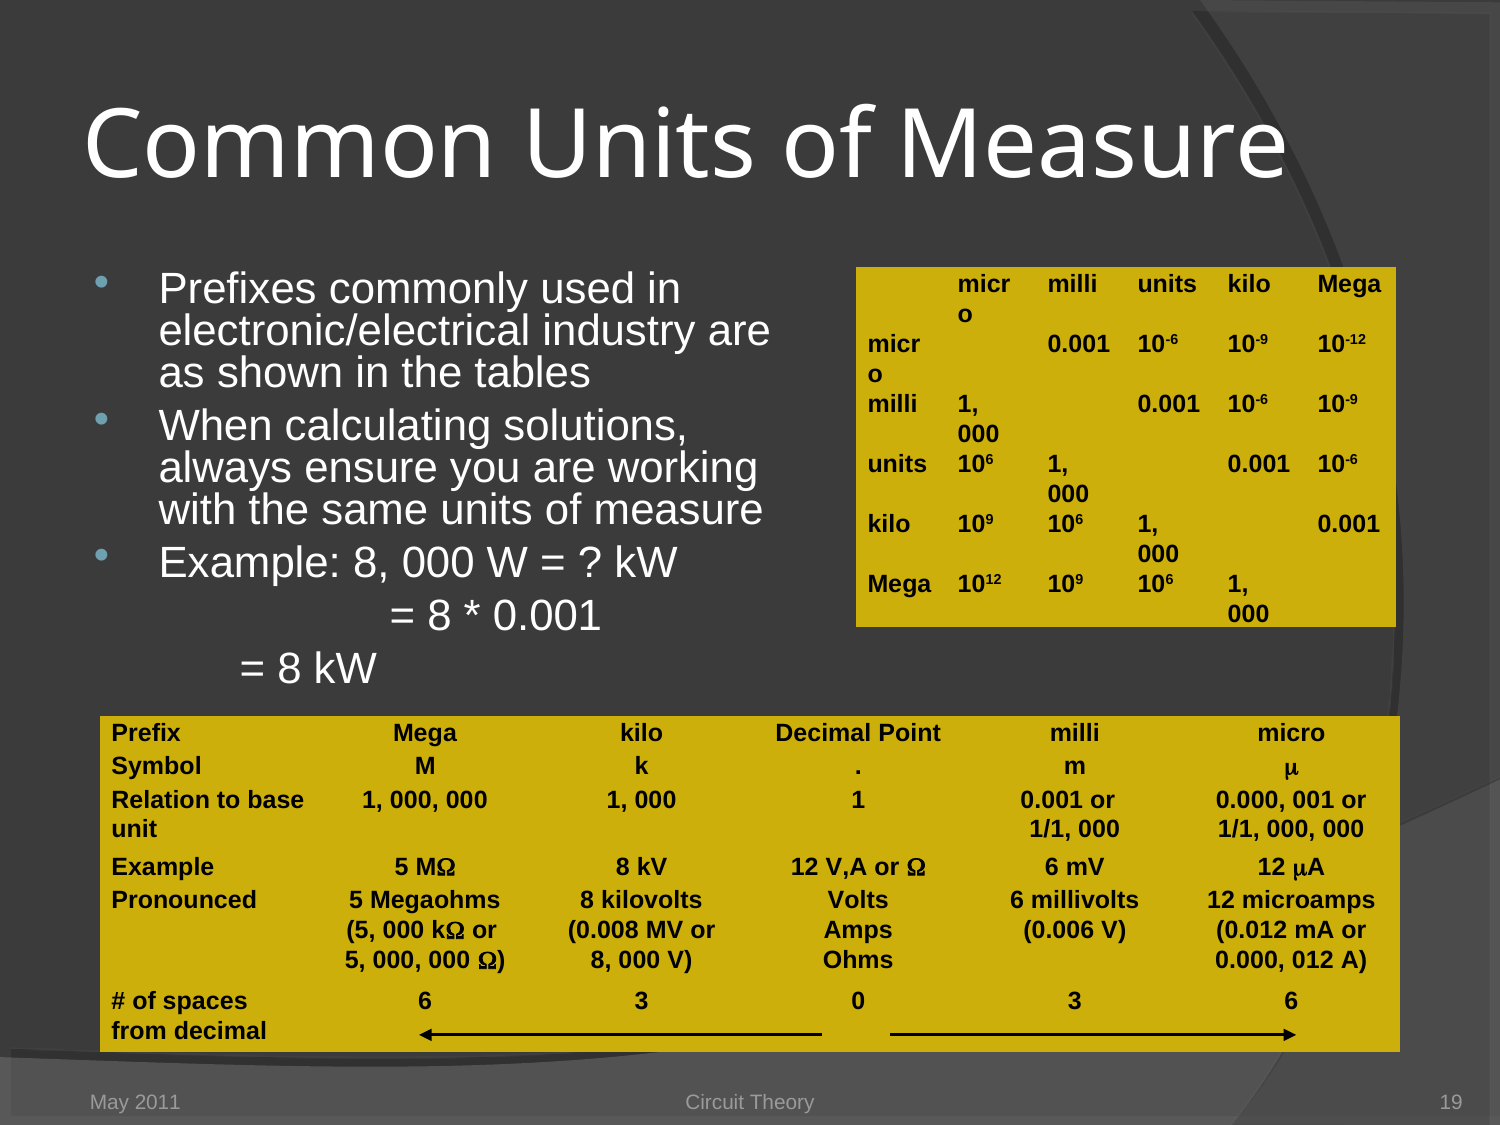

# Common Units of Measure
Prefixes commonly used in electronic/electrical industry are as shown in the tables
When calculating solutions, always ensure you are working with the same units of measure
Example: 8, 000 W = ? kW
 		= 8 * 0.001
		= 8 kW
| | micro | milli | units | kilo | Mega |
| --- | --- | --- | --- | --- | --- |
| micro | | 0.001 | 10-6 | 10-9 | 10-12 |
| milli | 1, 000 | | 0.001 | 10-6 | 10-9 |
| units | 106 | 1, 000 | | 0.001 | 10-6 |
| kilo | 109 | 106 | 1, 000 | | 0.001 |
| Mega | 1012 | 109 | 106 | 1, 000 | |
| Prefix | Mega | kilo | Decimal Point | milli | micro |
| --- | --- | --- | --- | --- | --- |
| Symbol | M | k | . | m |  |
| Relation to base unit | 1, 000, 000 | 1, 000 | 1 | 0.001 or 1/1, 000 | 0.000, 001 or 1/1, 000, 000 |
| Example | 5 M | 8 kV | 12 V,A or  | 6 mV | 12 A |
| Pronounced | 5 Megaohms (5, 000 k or 5, 000, 000 ) | 8 kilovolts (0.008 MV or 8, 000 V) | Volts Amps Ohms | 6 millivolts (0.006 V) | 12 microamps (0.012 mA or 0.000, 012 A) |
| # of spaces from decimal | 6 | 3 | 0 | 3 | 6 |
May 2011
Circuit Theory